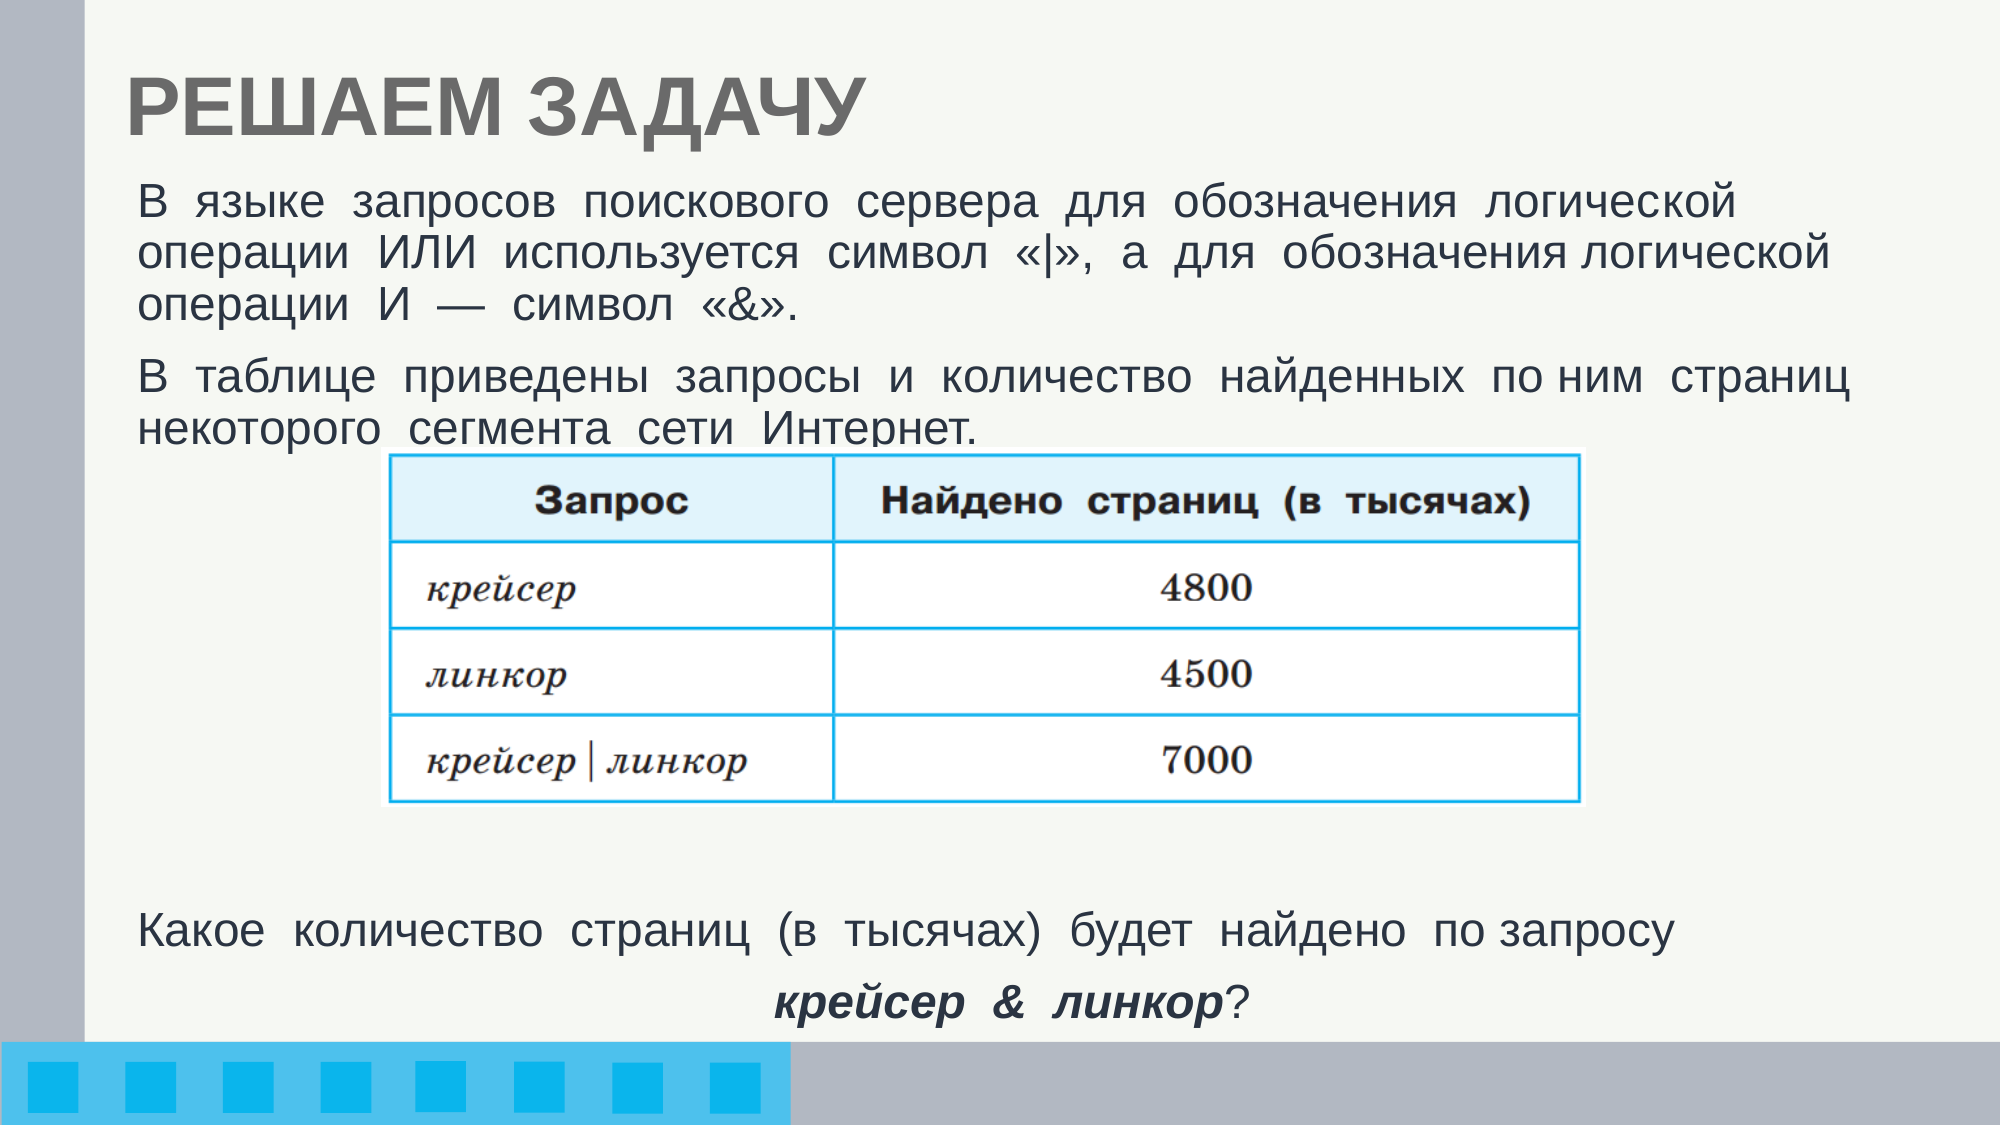

# РЕШАЕМ ЗАДАЧУ
В языке запросов поискового сервера для обозначения логичес­кой операции ИЛИ используется символ «|», а для обозначения логической операции И — символ «&».
В таблице приведены запросы и количество найденных по ним страниц некоторого сегмента сети Интернет.
Какое количество страниц (в тысячах) будет найдено по запросу
крейсер & линкор?